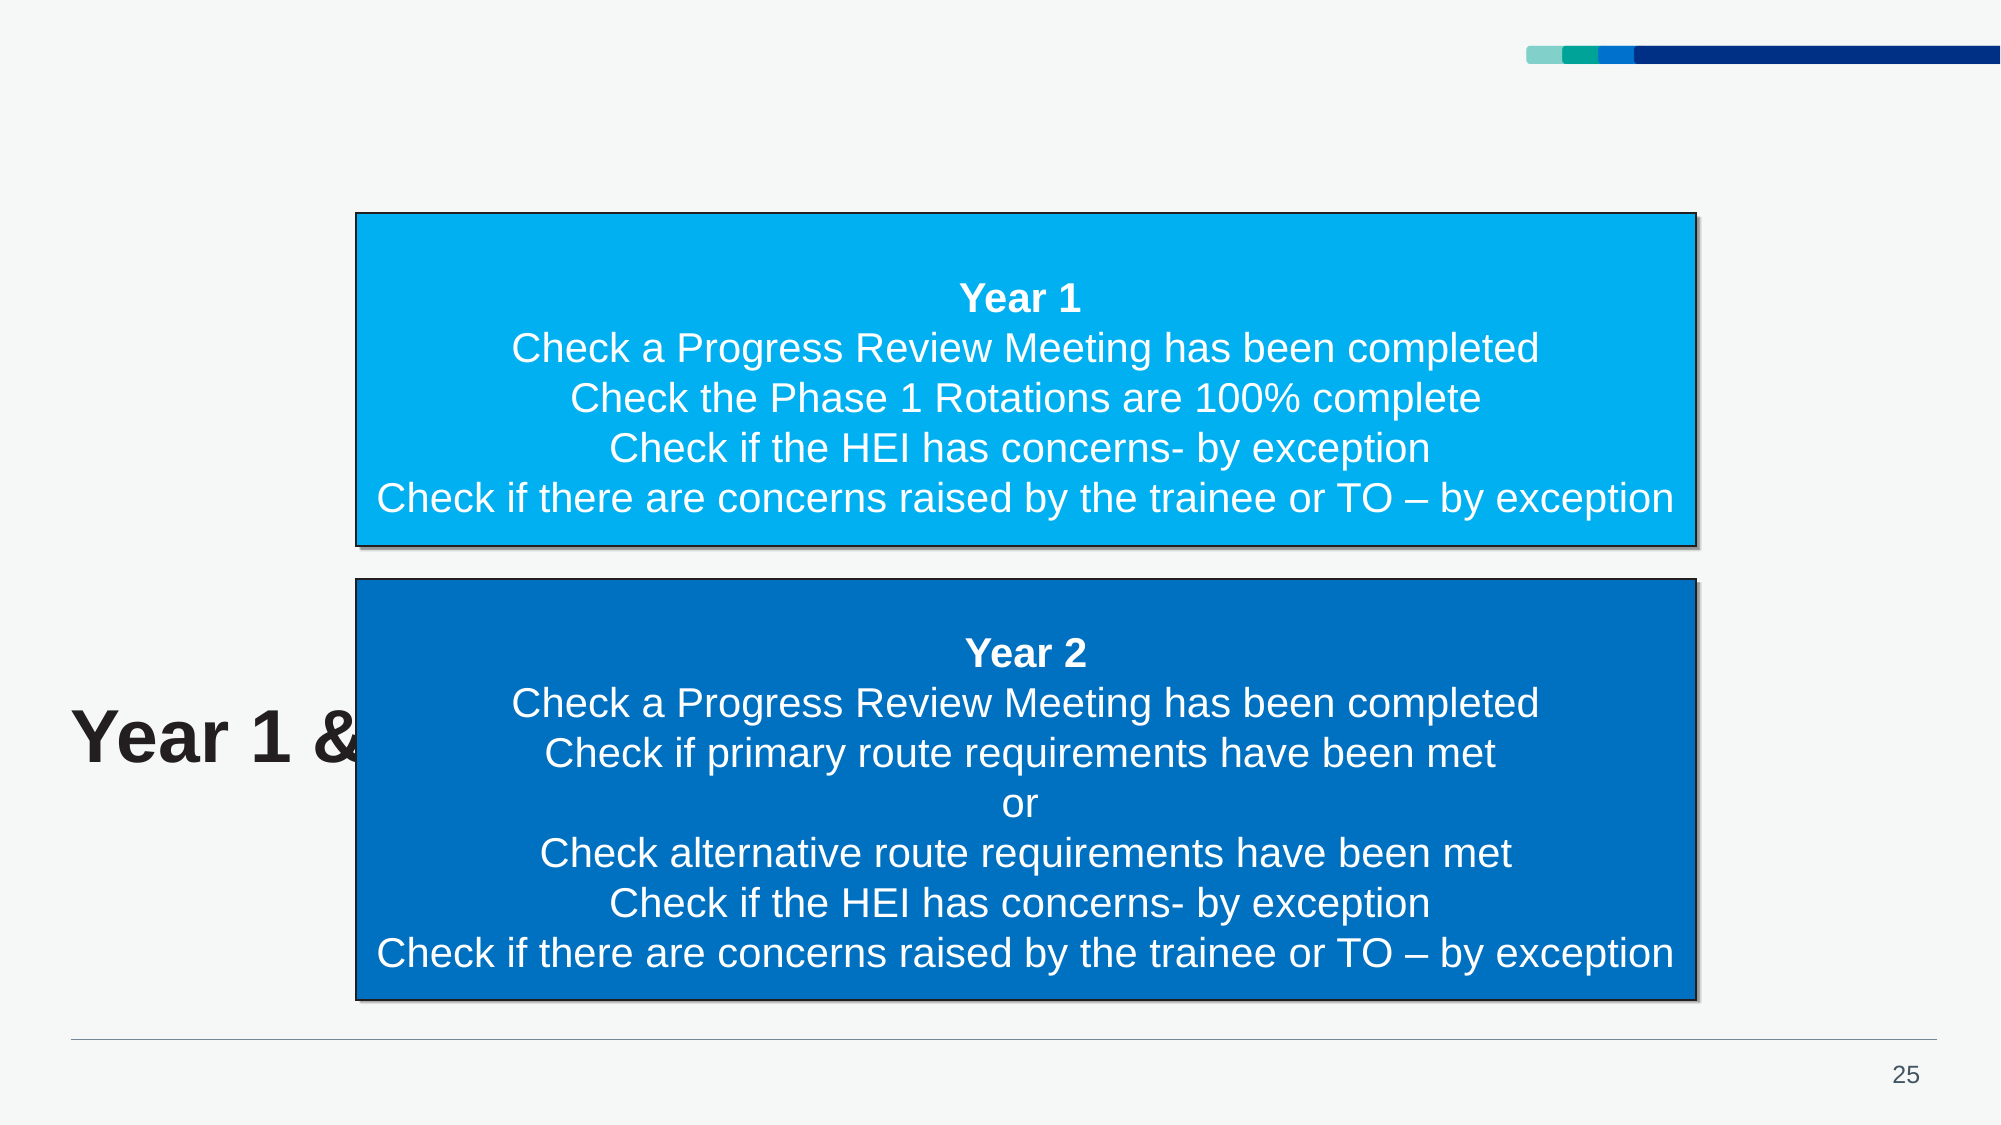

Year 1
Check a Progress Review Meeting has been completed
Check the Phase 1 Rotations are 100% complete
Check if the HEI has concerns- by exception
Check if there are concerns raised by the trainee or TO – by exception
# Year 1 & 2 – things we’ll do
Year 2
Check a Progress Review Meeting has been completed
Check if primary route requirements have been met
or
Check alternative route requirements have been met
Check if the HEI has concerns- by exception
Check if there are concerns raised by the trainee or TO – by exception